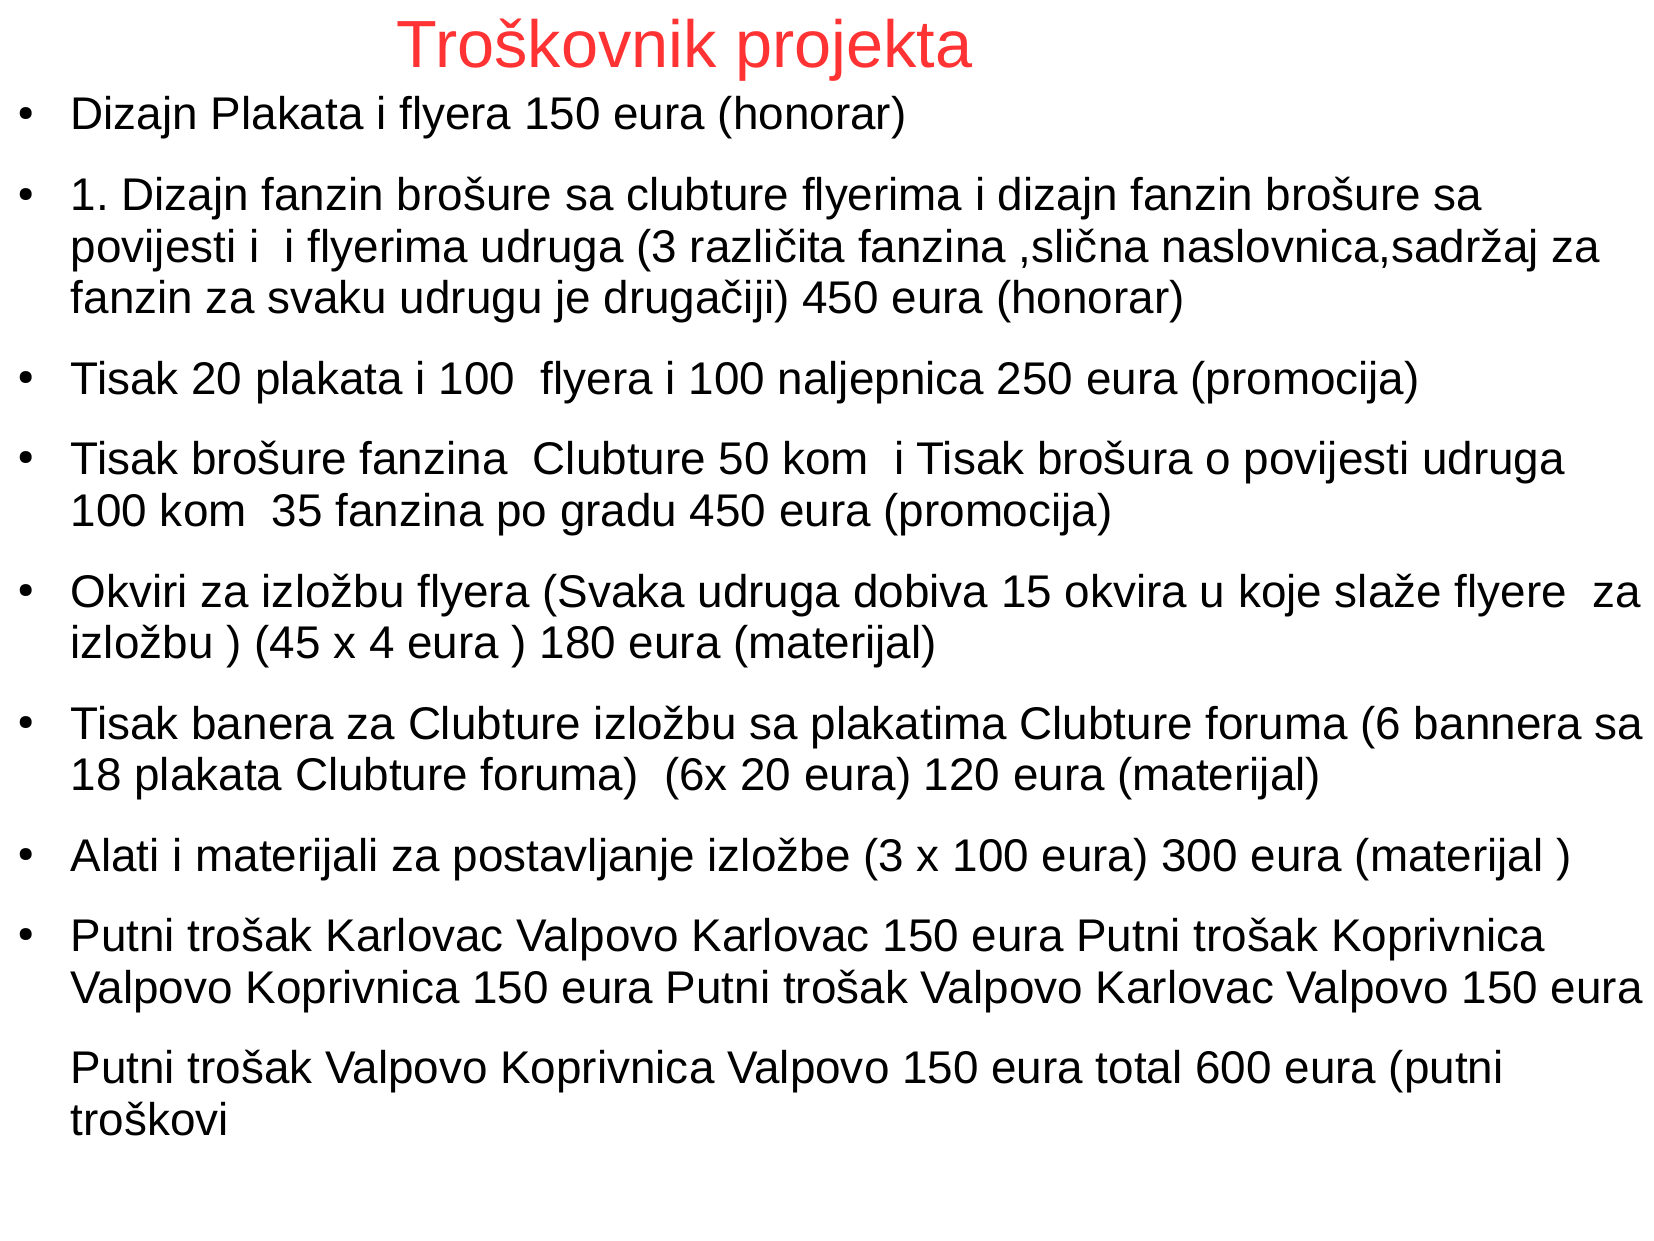

# Troškovnik projekta
Dizajn Plakata i flyera 150 eura (honorar)
1. Dizajn fanzin brošure sa clubture flyerima i dizajn fanzin brošure sa povijesti i i flyerima udruga (3 različita fanzina ,slična naslovnica,sadržaj za fanzin za svaku udrugu je drugačiji) 450 eura (honorar)
Tisak 20 plakata i 100 flyera i 100 naljepnica 250 eura (promocija)
Tisak brošure fanzina Clubture 50 kom i Tisak brošura o povijesti udruga 100 kom 35 fanzina po gradu 450 eura (promocija)
Okviri za izložbu flyera (Svaka udruga dobiva 15 okvira u koje slaže flyere za izložbu ) (45 x 4 eura ) 180 eura (materijal)
Tisak banera za Clubture izložbu sa plakatima Clubture foruma (6 bannera sa 18 plakata Clubture foruma) (6x 20 eura) 120 eura (materijal)
Alati i materijali za postavljanje izložbe (3 x 100 eura) 300 eura (materijal )
Putni trošak Karlovac Valpovo Karlovac 150 eura Putni trošak Koprivnica Valpovo Koprivnica 150 eura Putni trošak Valpovo Karlovac Valpovo 150 eura
Putni trošak Valpovo Koprivnica Valpovo 150 eura total 600 eura (putni troškovi